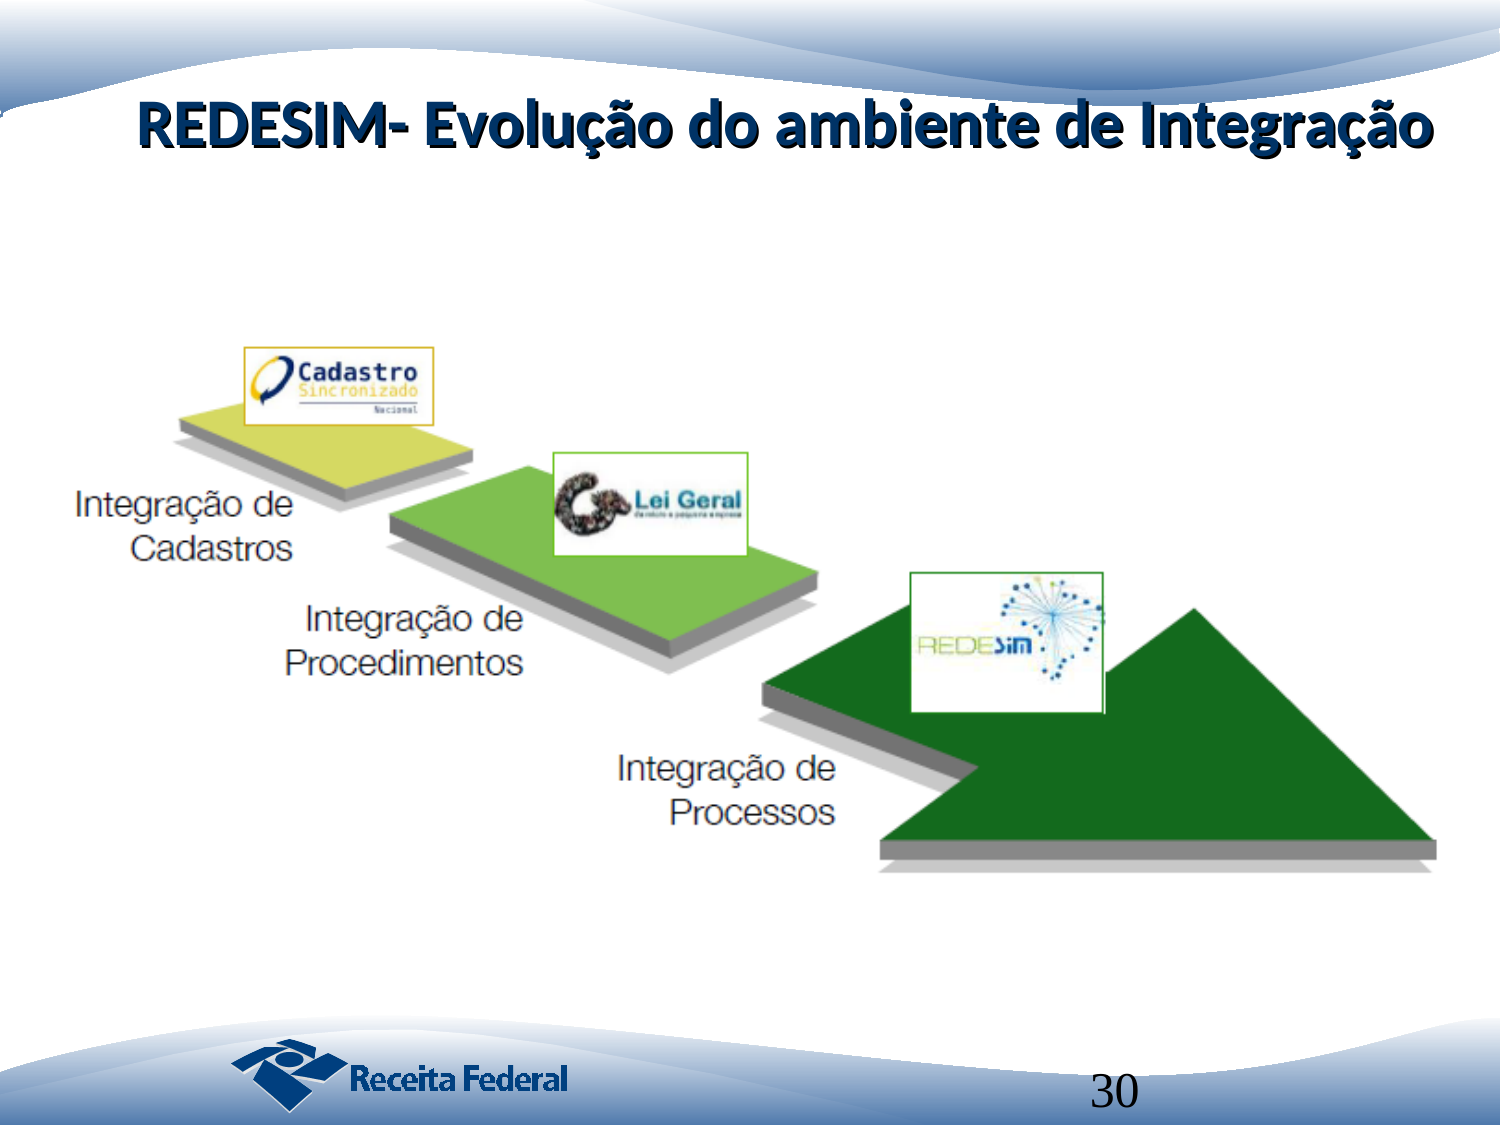

# REDESIM- Evolução do ambiente de Integração
30